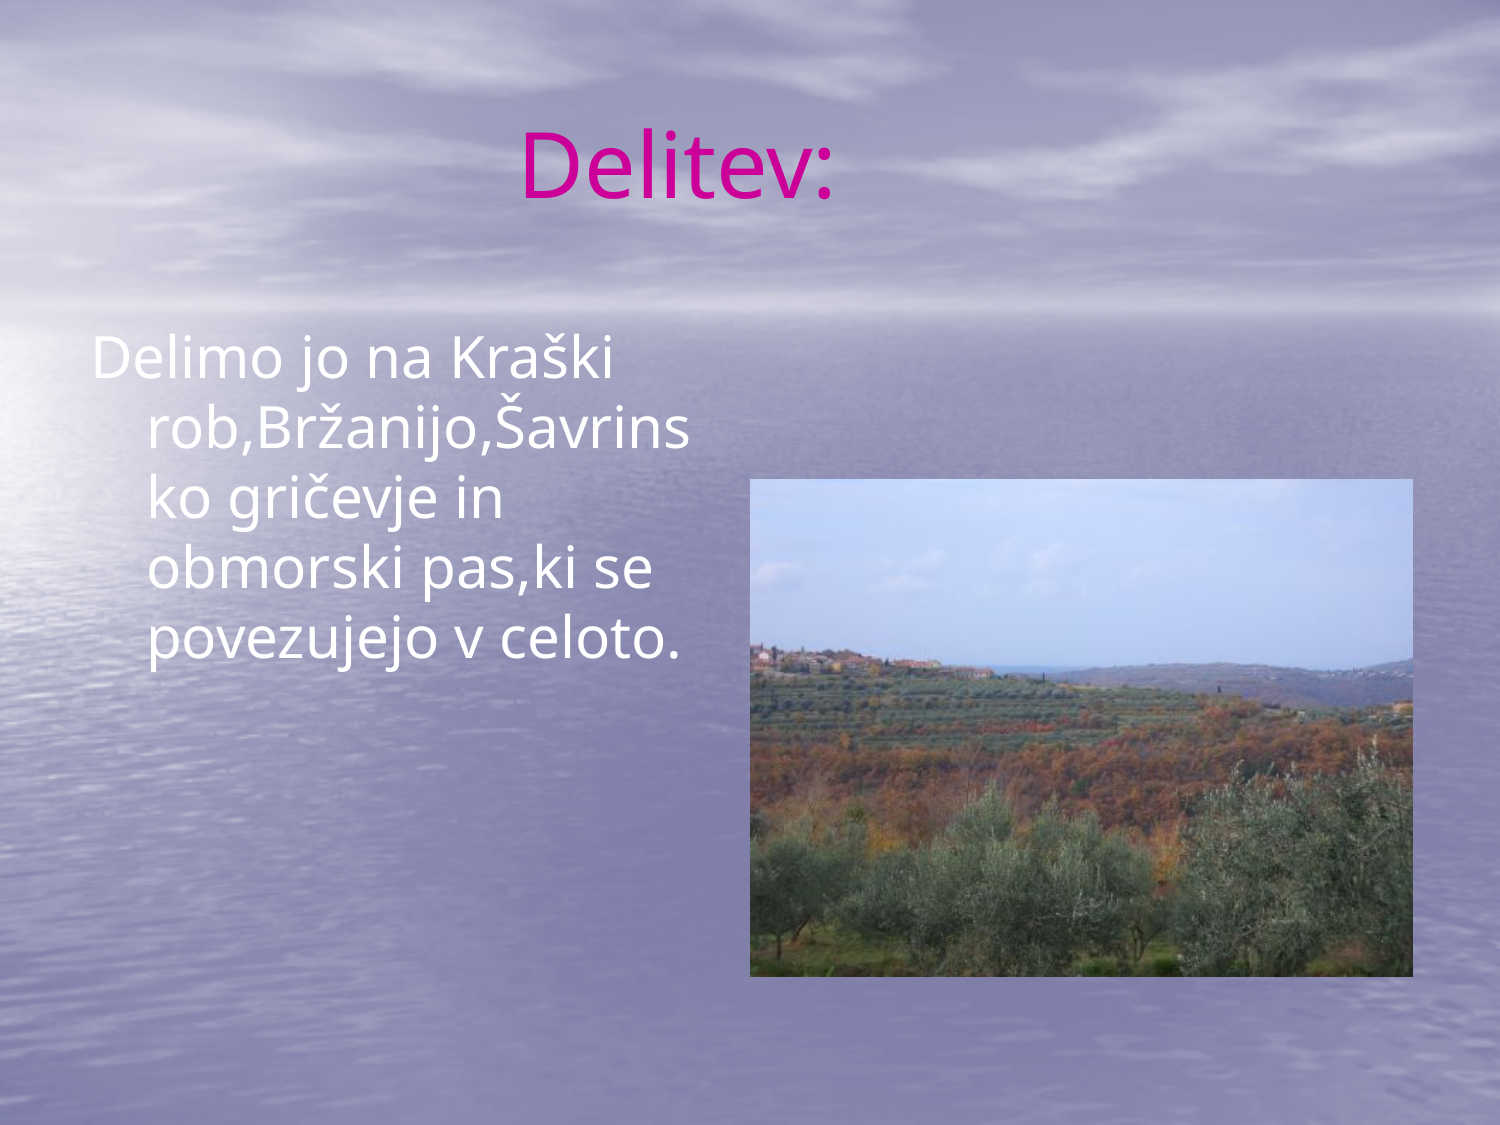

# Delitev:
Delimo jo na Kraški rob,Bržanijo,Šavrinsko gričevje in obmorski pas,ki se povezujejo v celoto.